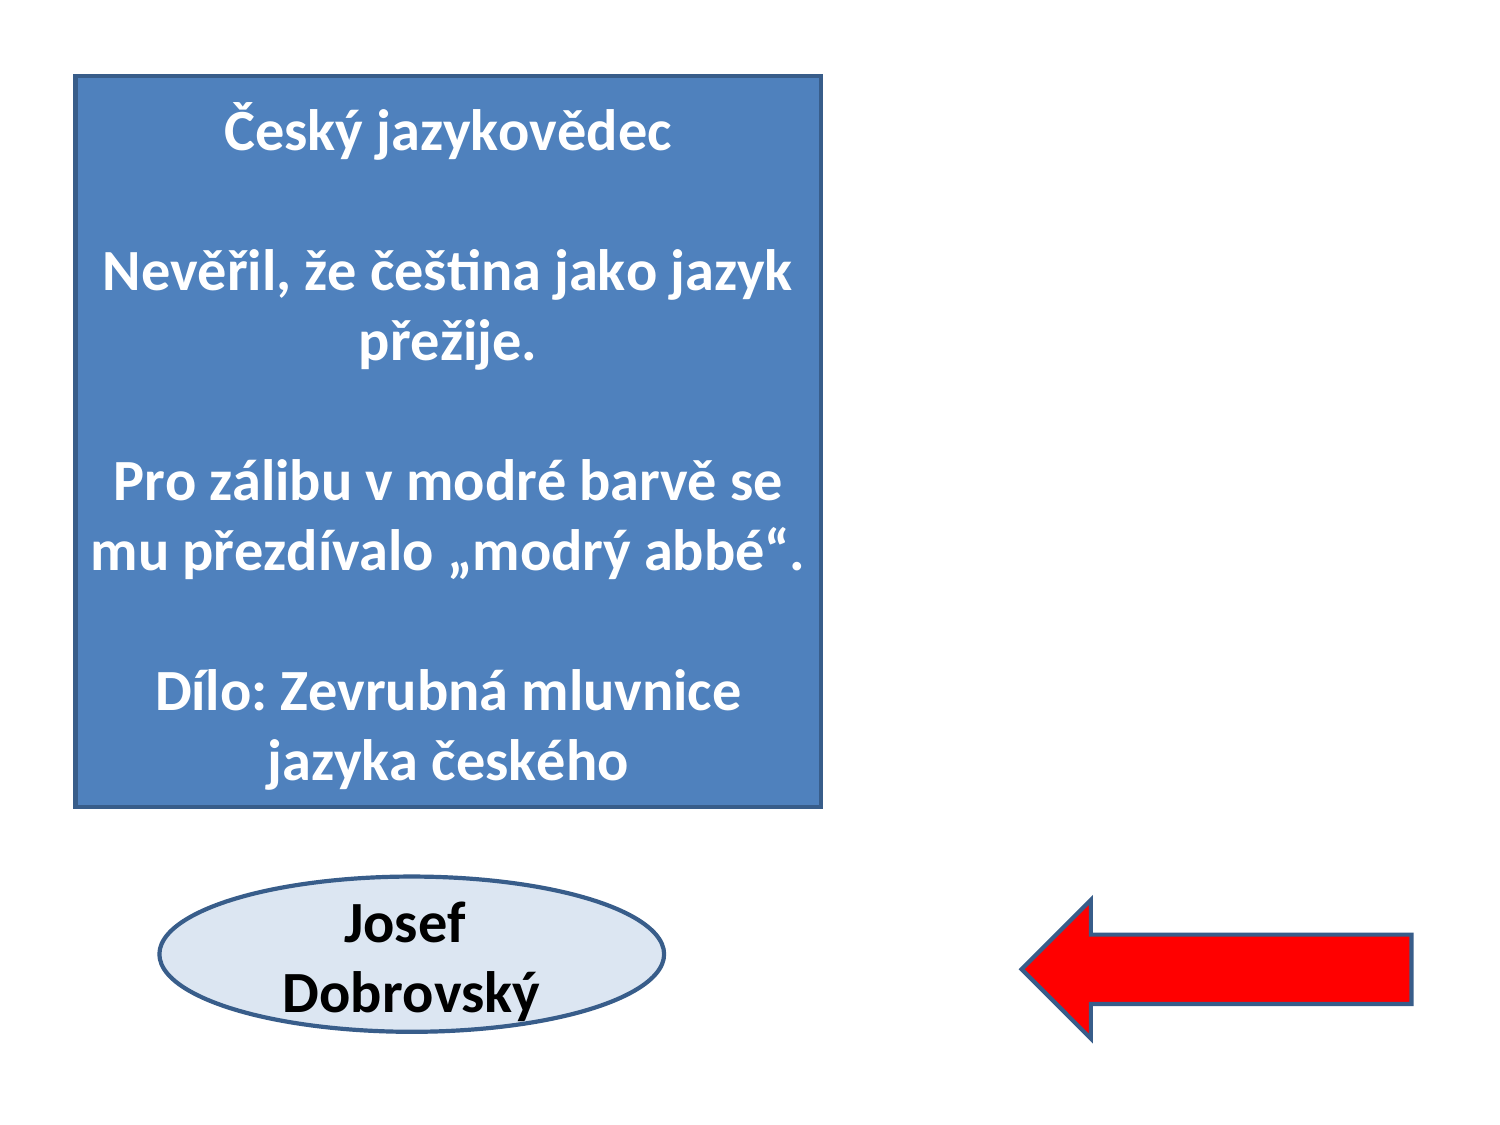

Český jazykovědec
Nevěřil, že čeština jako jazyk přežije.
Pro zálibu v modré barvě se mu přezdívalo „modrý abbé“.
Dílo: Zevrubná mluvnice jazyka českého
Josef
Dobrovský